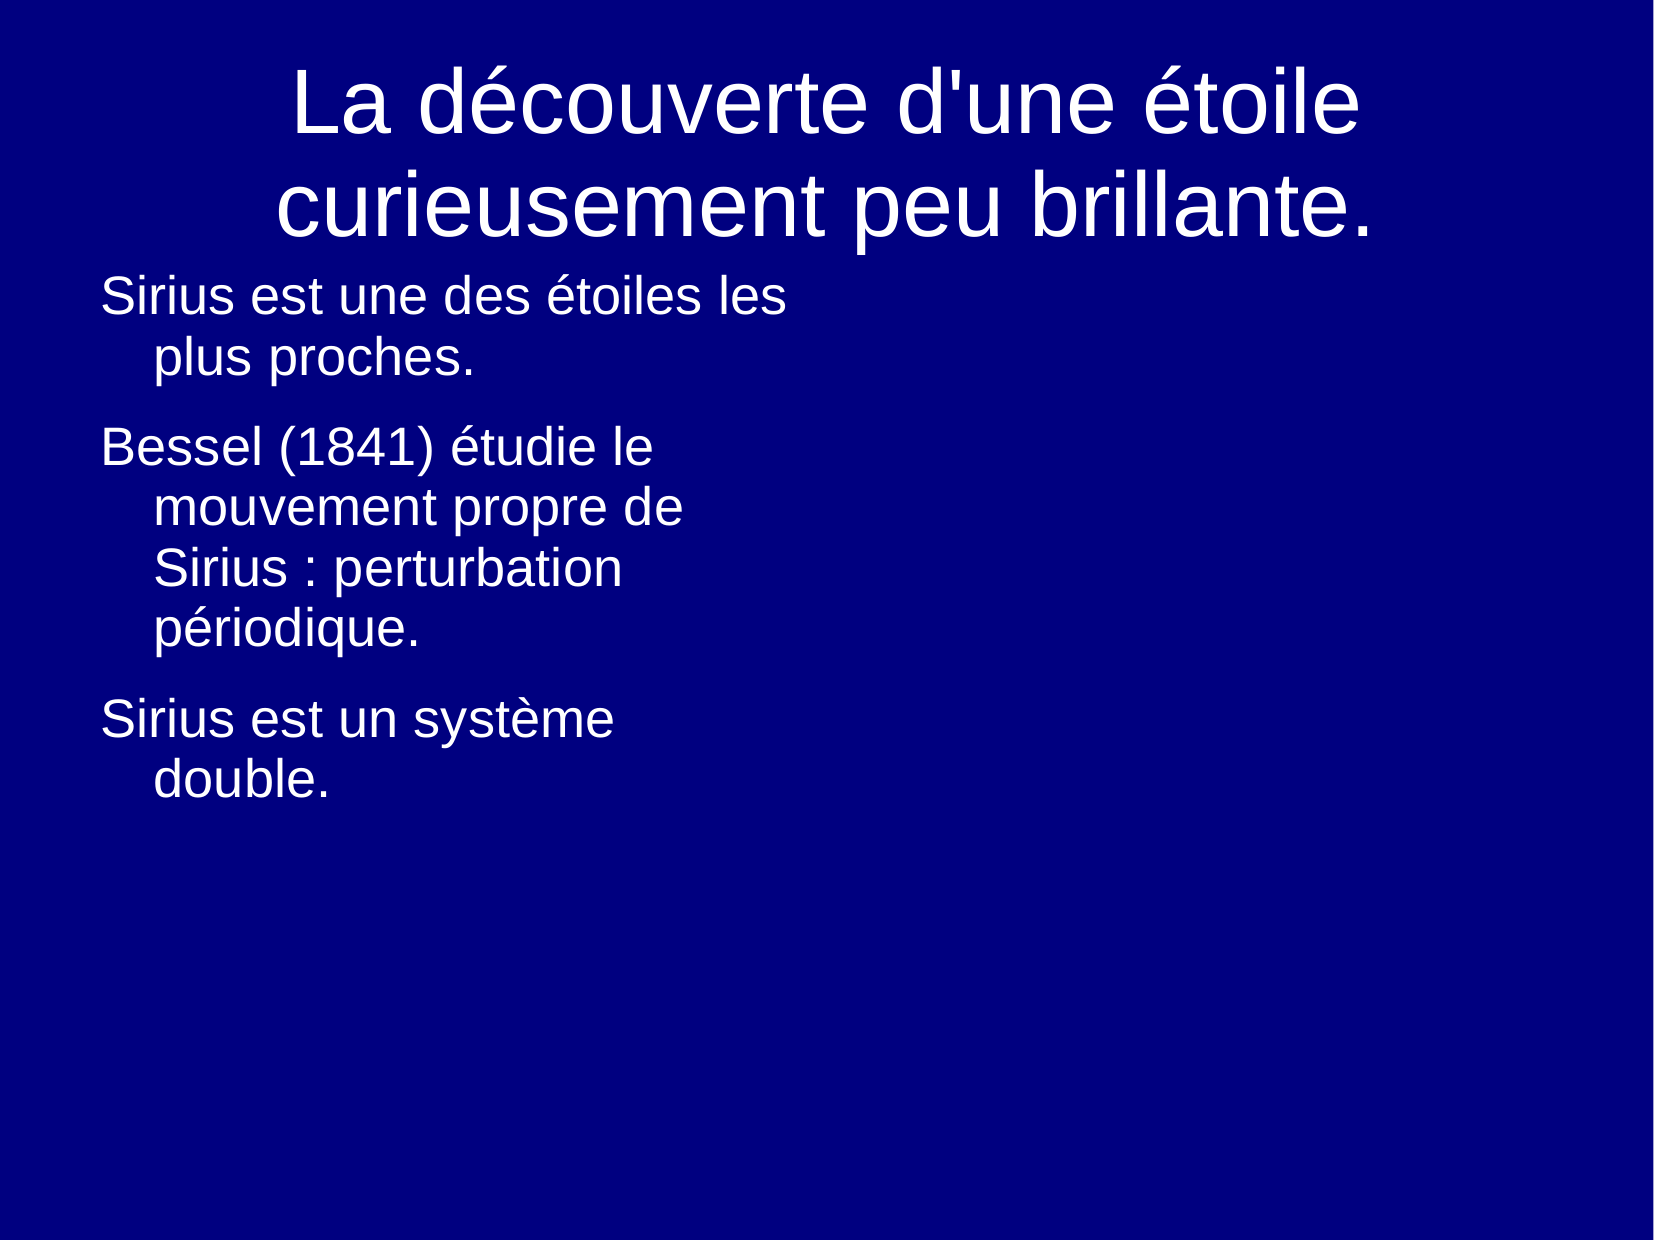

# La découverte d'une étoile curieusement peu brillante.
Sirius est une des étoiles les plus proches.
Bessel (1841) étudie le mouvement propre de Sirius : perturbation périodique.
Sirius est un système double.